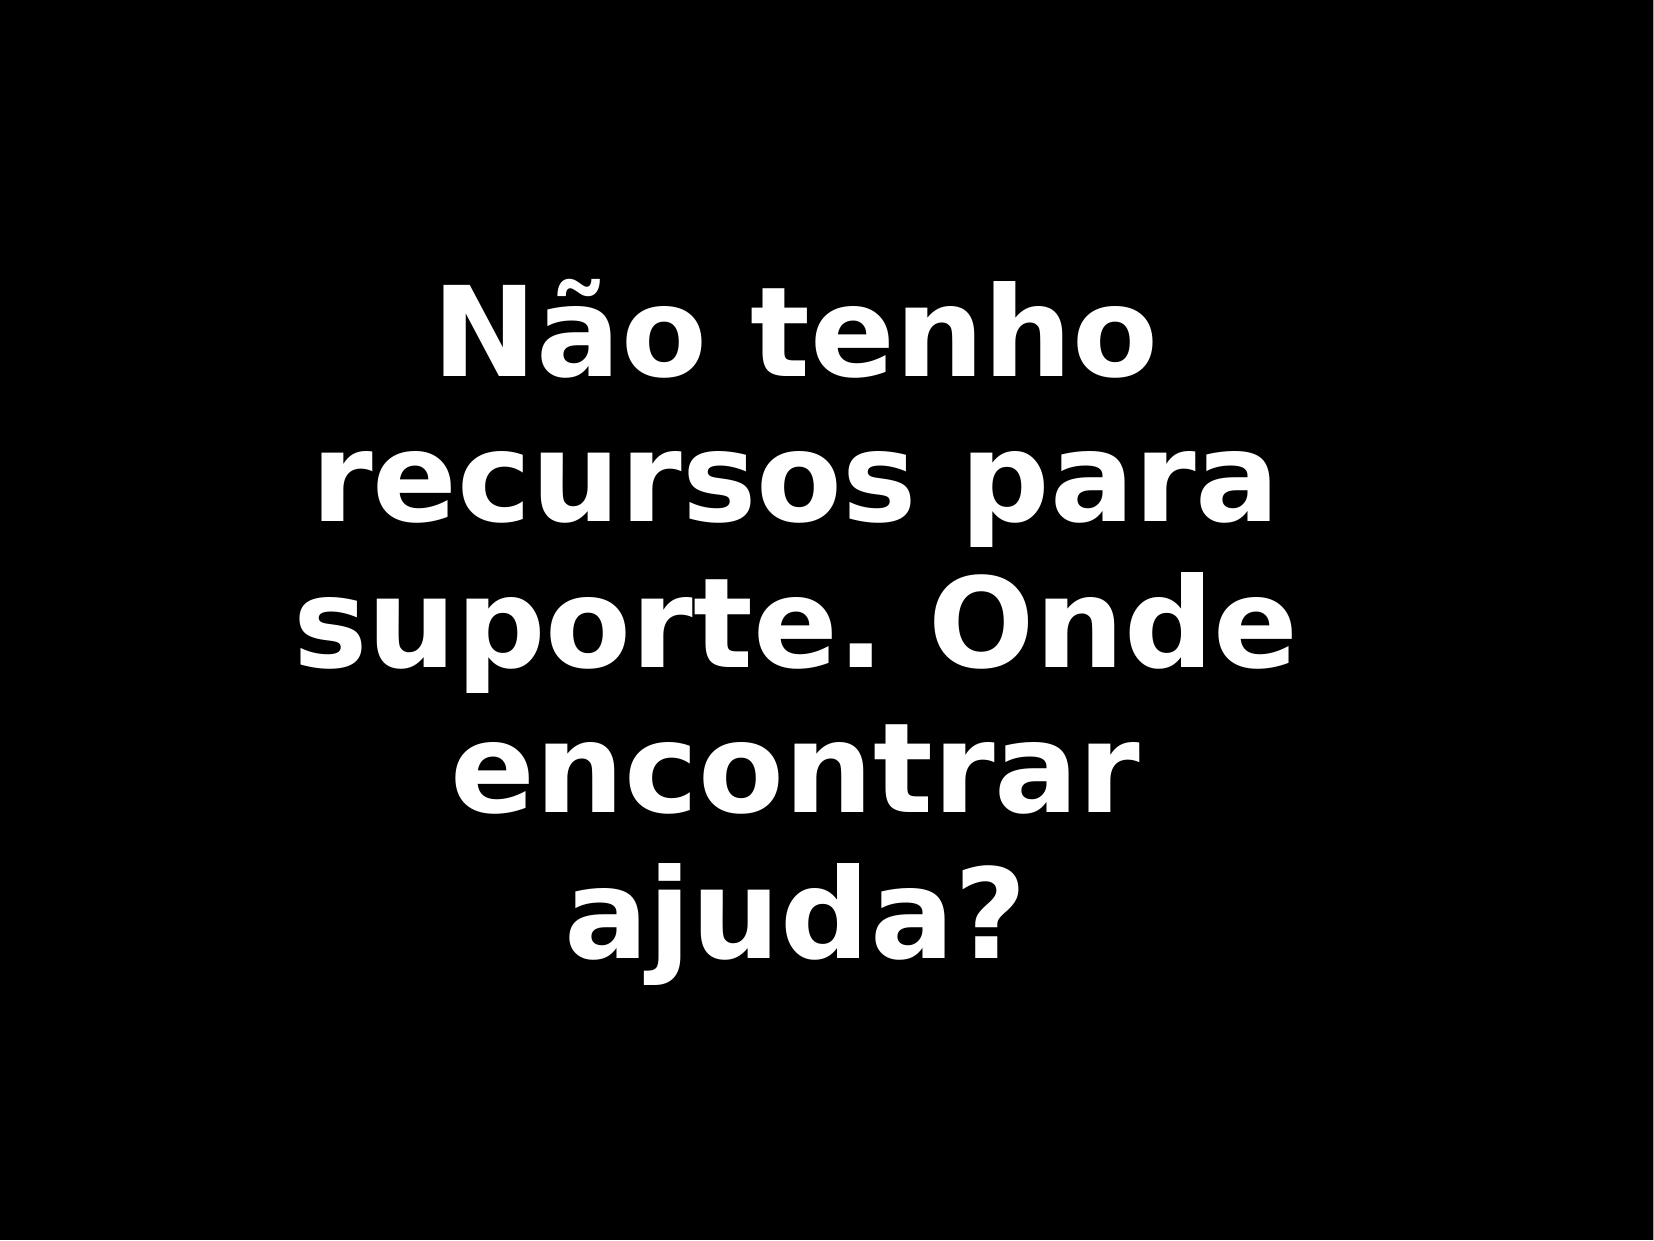

# Não tenho recursos para suporte. Onde encontrar ajuda?